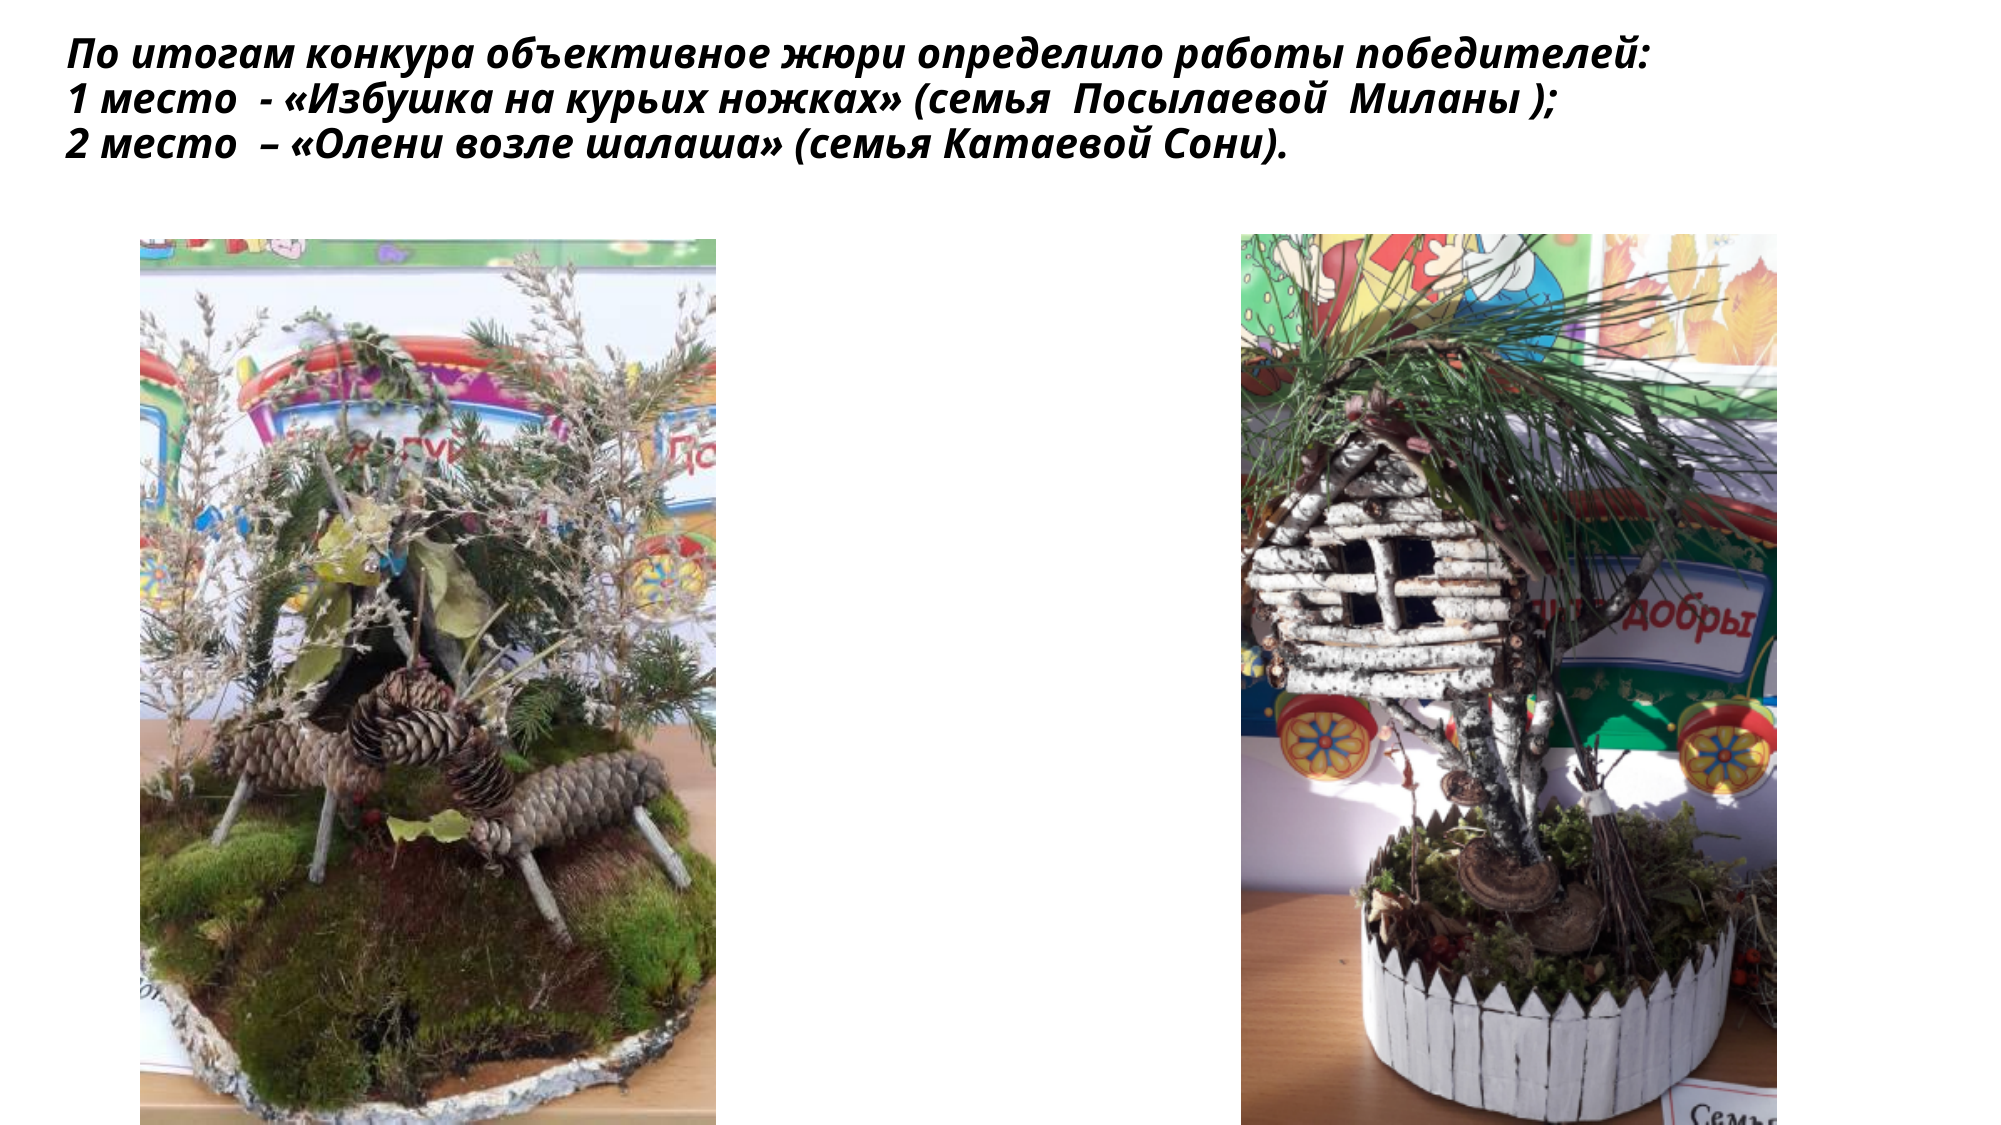

# По итогам конкура объективное жюри определило работы победителей: 1 место - «Избушка на курьих ножках» (семья Посылаевой Миланы ); 2 место – «Олени возле шалаша» (семья Катаевой Сони).